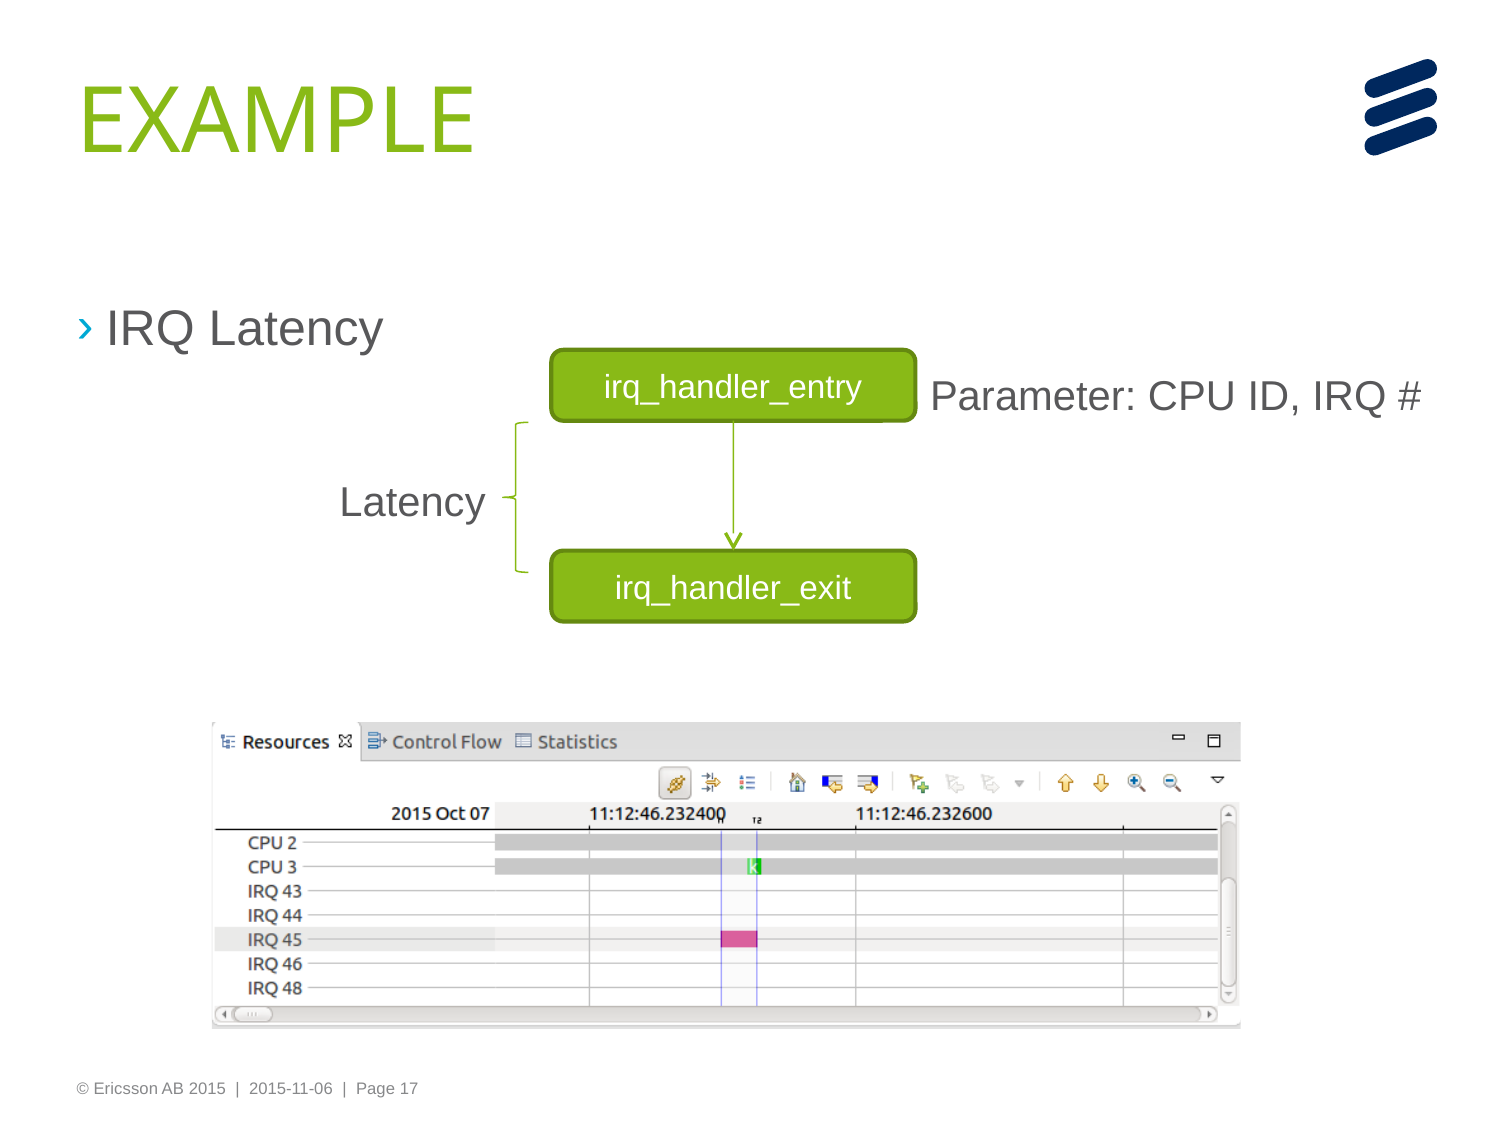

EXAMPLE
# IRQ Latency
irq_handler_entry
Parameter: CPU ID, IRQ #
Latency
irq_handler_exit